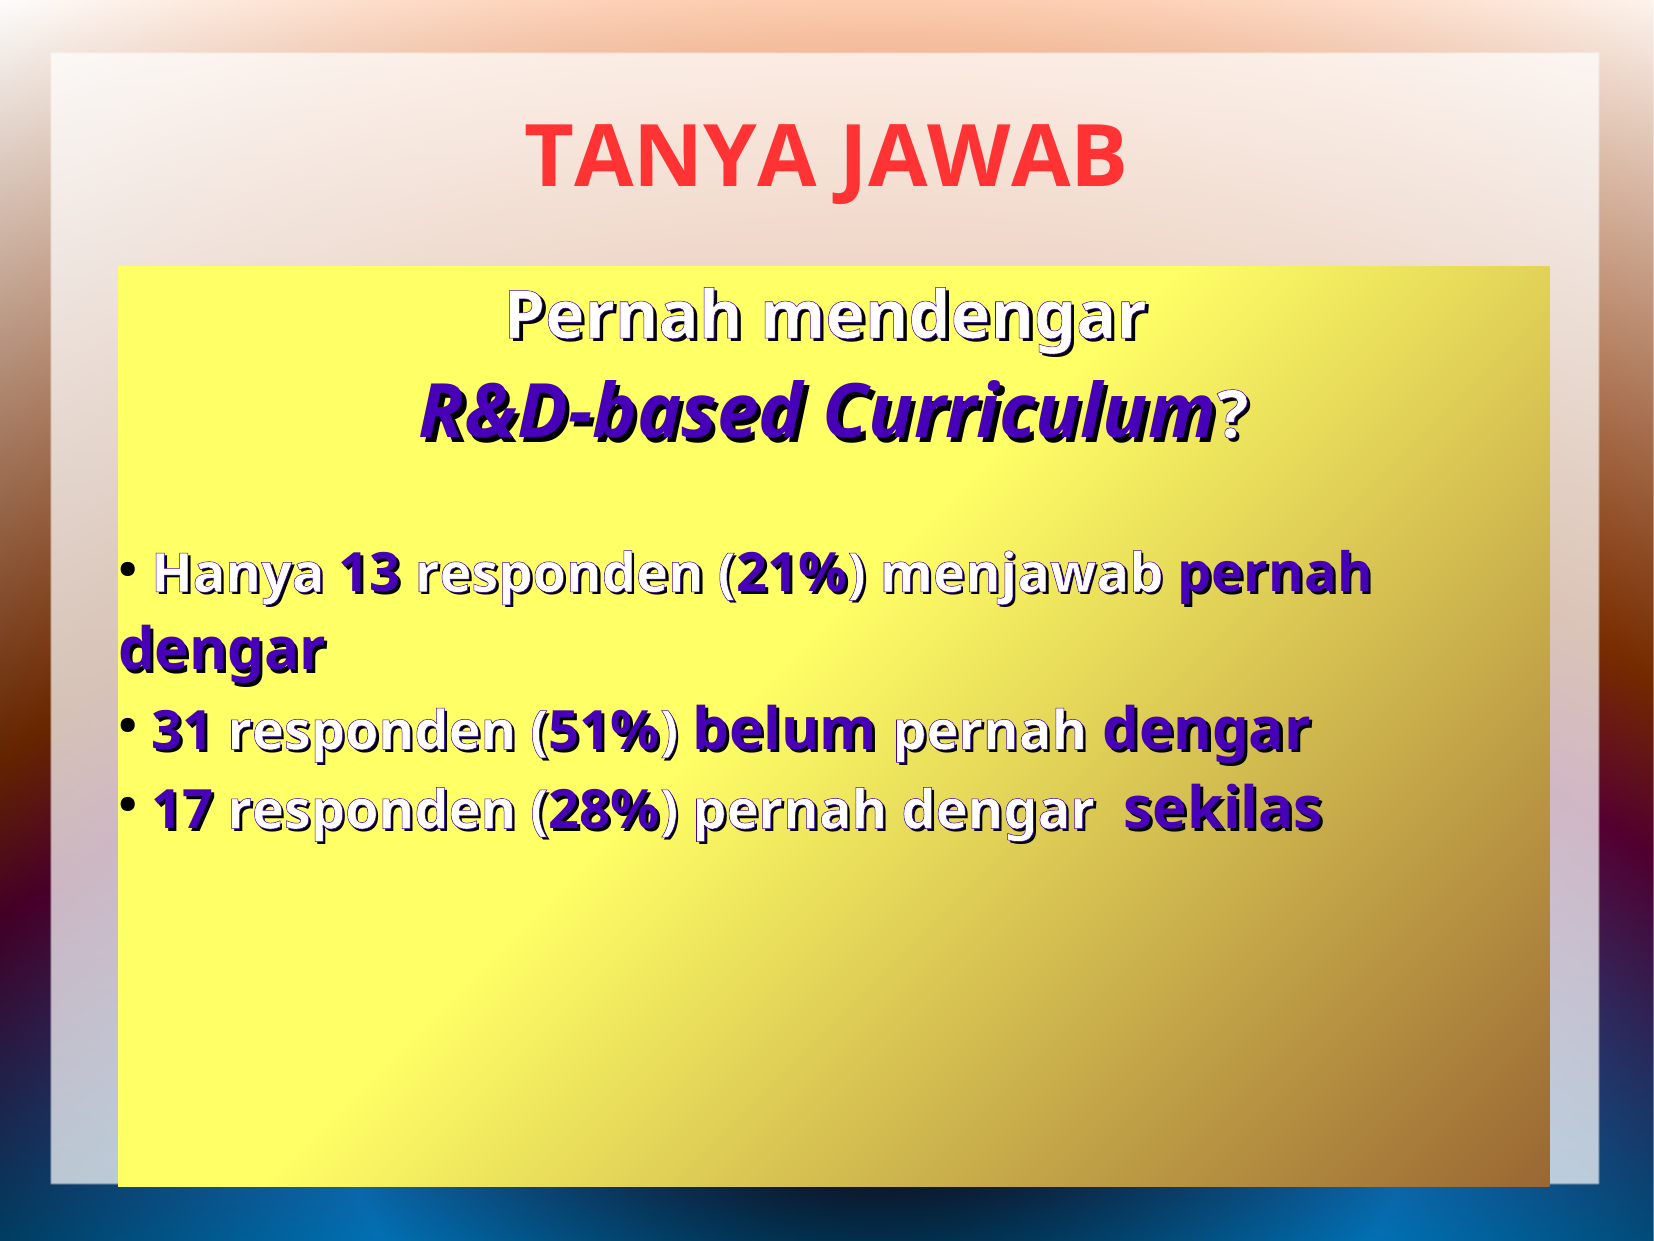

# TANYA JAWAB
Pernah mendengar
R&D-based Curriculum?
 Hanya 13 responden (21%) menjawab pernah dengar
 31 responden (51%) belum pernah dengar
 17 responden (28%) pernah dengar sekilas